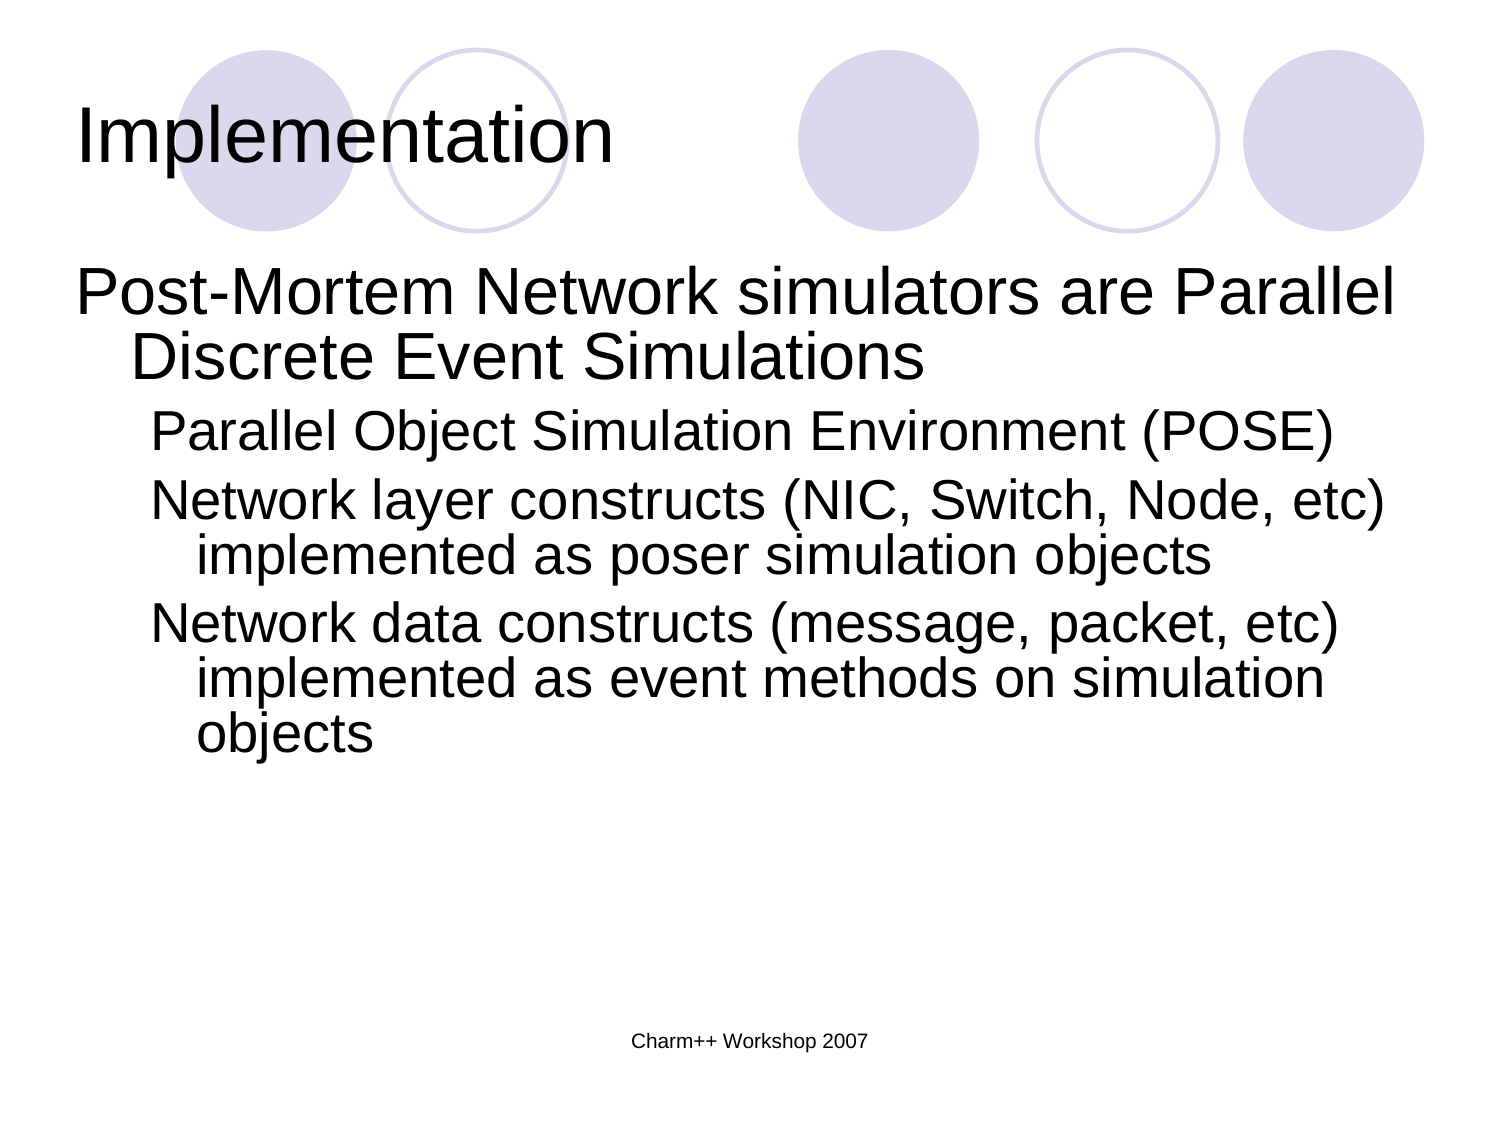

# Implementation
Post-Mortem Network simulators are Parallel Discrete Event Simulations
Parallel Object Simulation Environment (POSE)
Network layer constructs (NIC, Switch, Node, etc) implemented as poser simulation objects
Network data constructs (message, packet, etc) implemented as event methods on simulation objects
Charm++ Workshop 2007